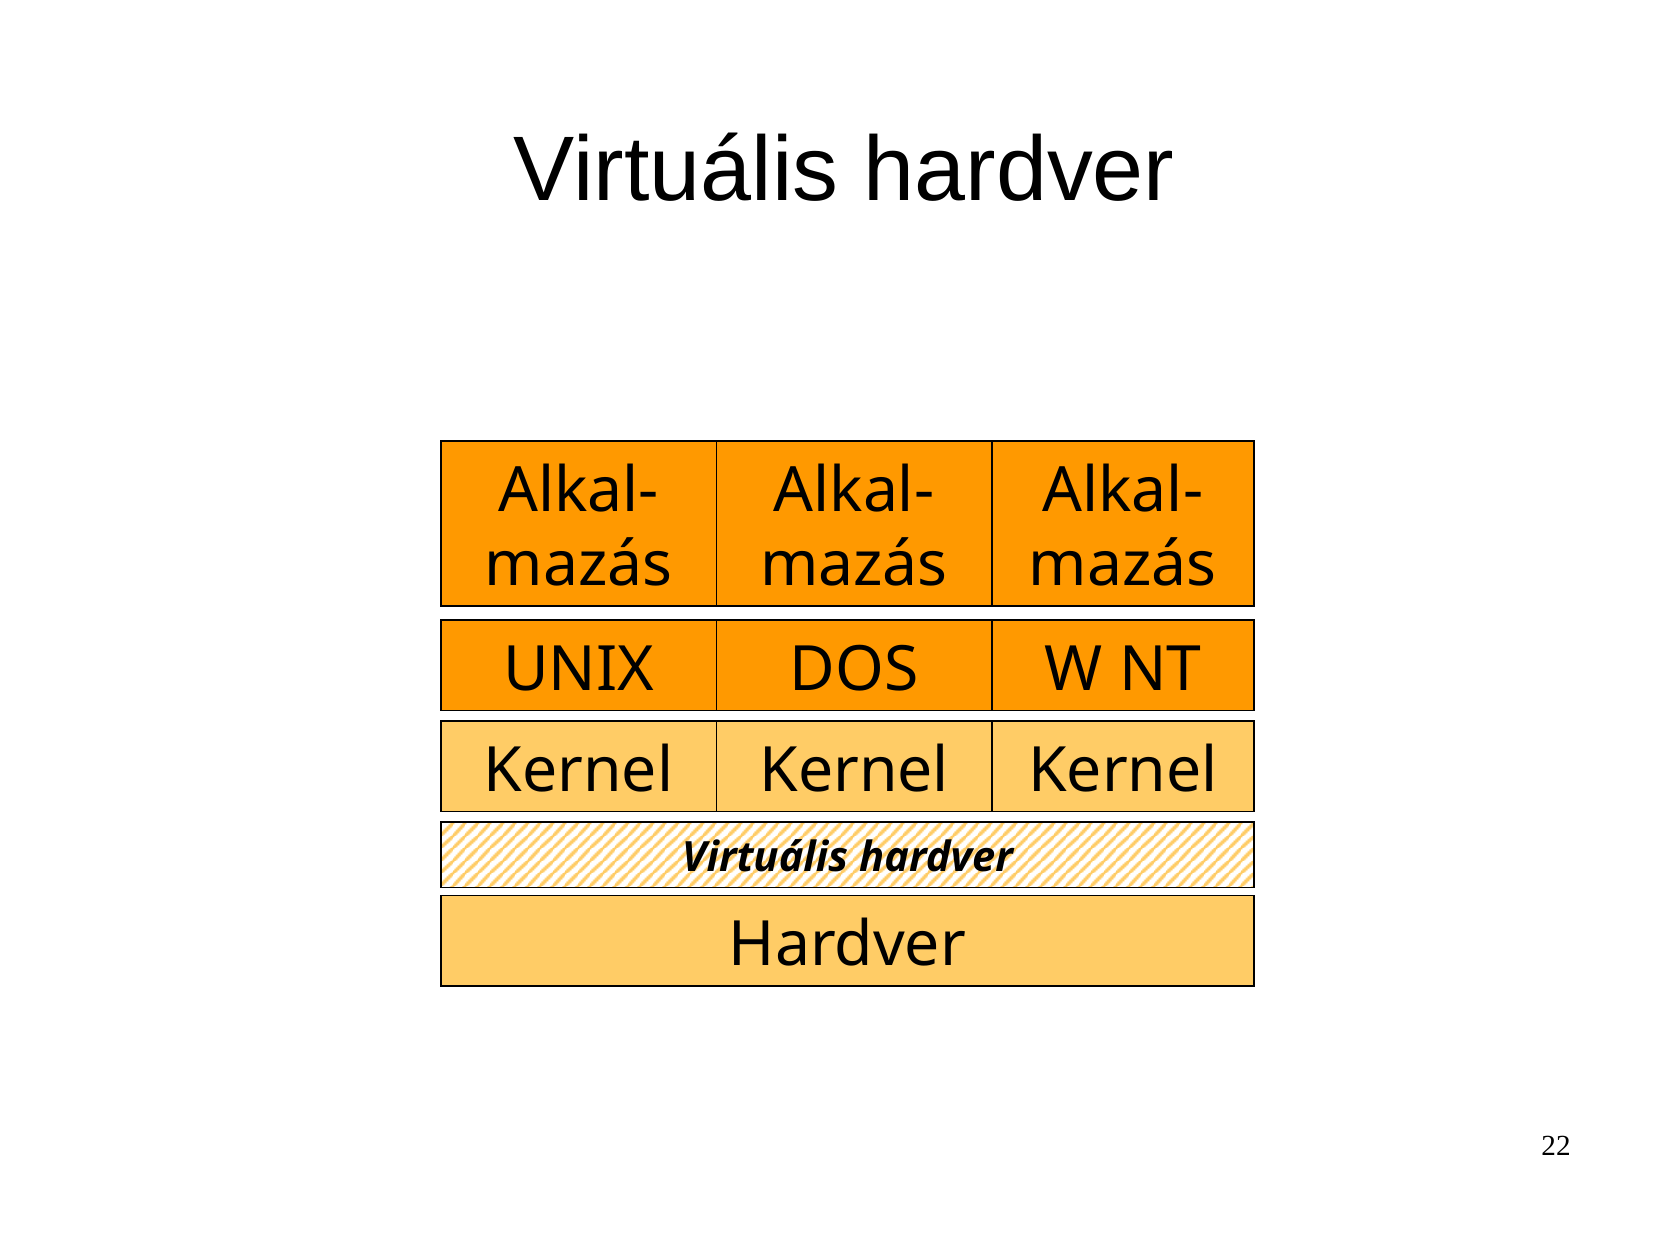

# Virtuális hardver
Alkal-mazás
Alkal-mazás
Alkal-mazás
UNIX
DOS
W NT
Kernel
Kernel
Kernel
Virtuális hardver
Hardver
22